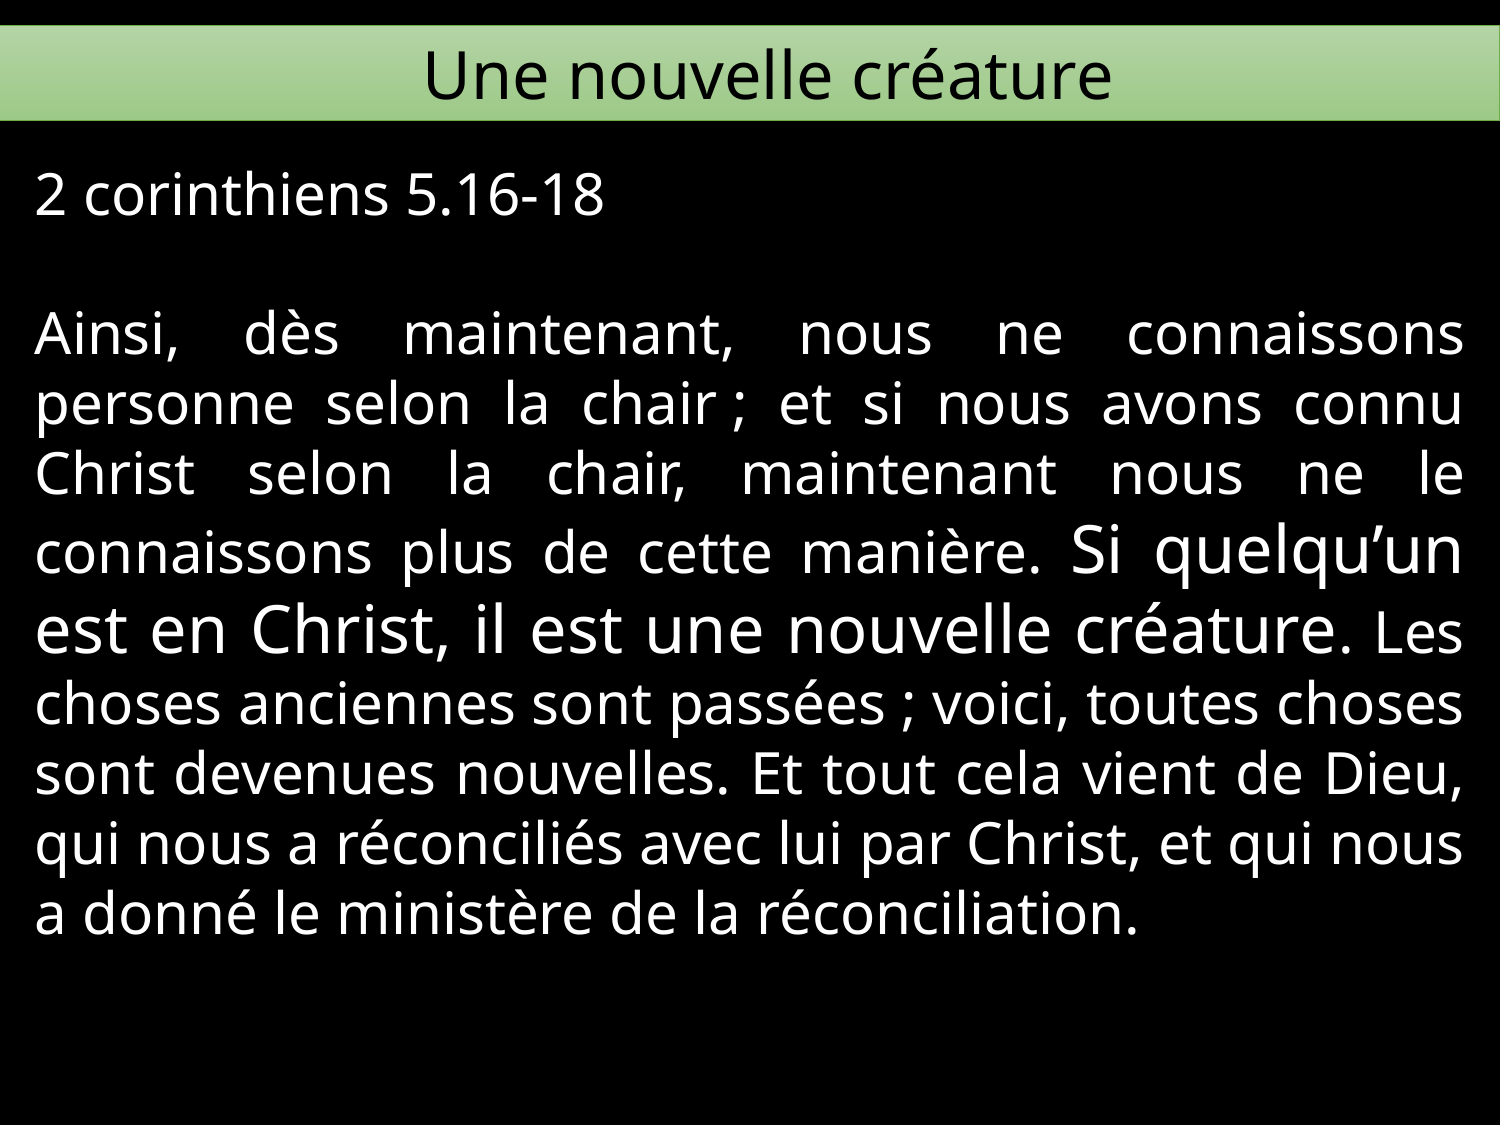

Une nouvelle créature
2 corinthiens 5.16-18
Ainsi, dès maintenant, nous ne connaissons personne selon la chair ; et si nous avons connu Christ selon la chair, maintenant nous ne le connaissons plus de cette manière. Si quelqu’un est en Christ, il est une nouvelle créature. Les choses anciennes sont passées ; voici, toutes choses sont devenues nouvelles. Et tout cela vient de Dieu, qui nous a réconciliés avec lui par Christ, et qui nous a donné le ministère de la réconciliation.